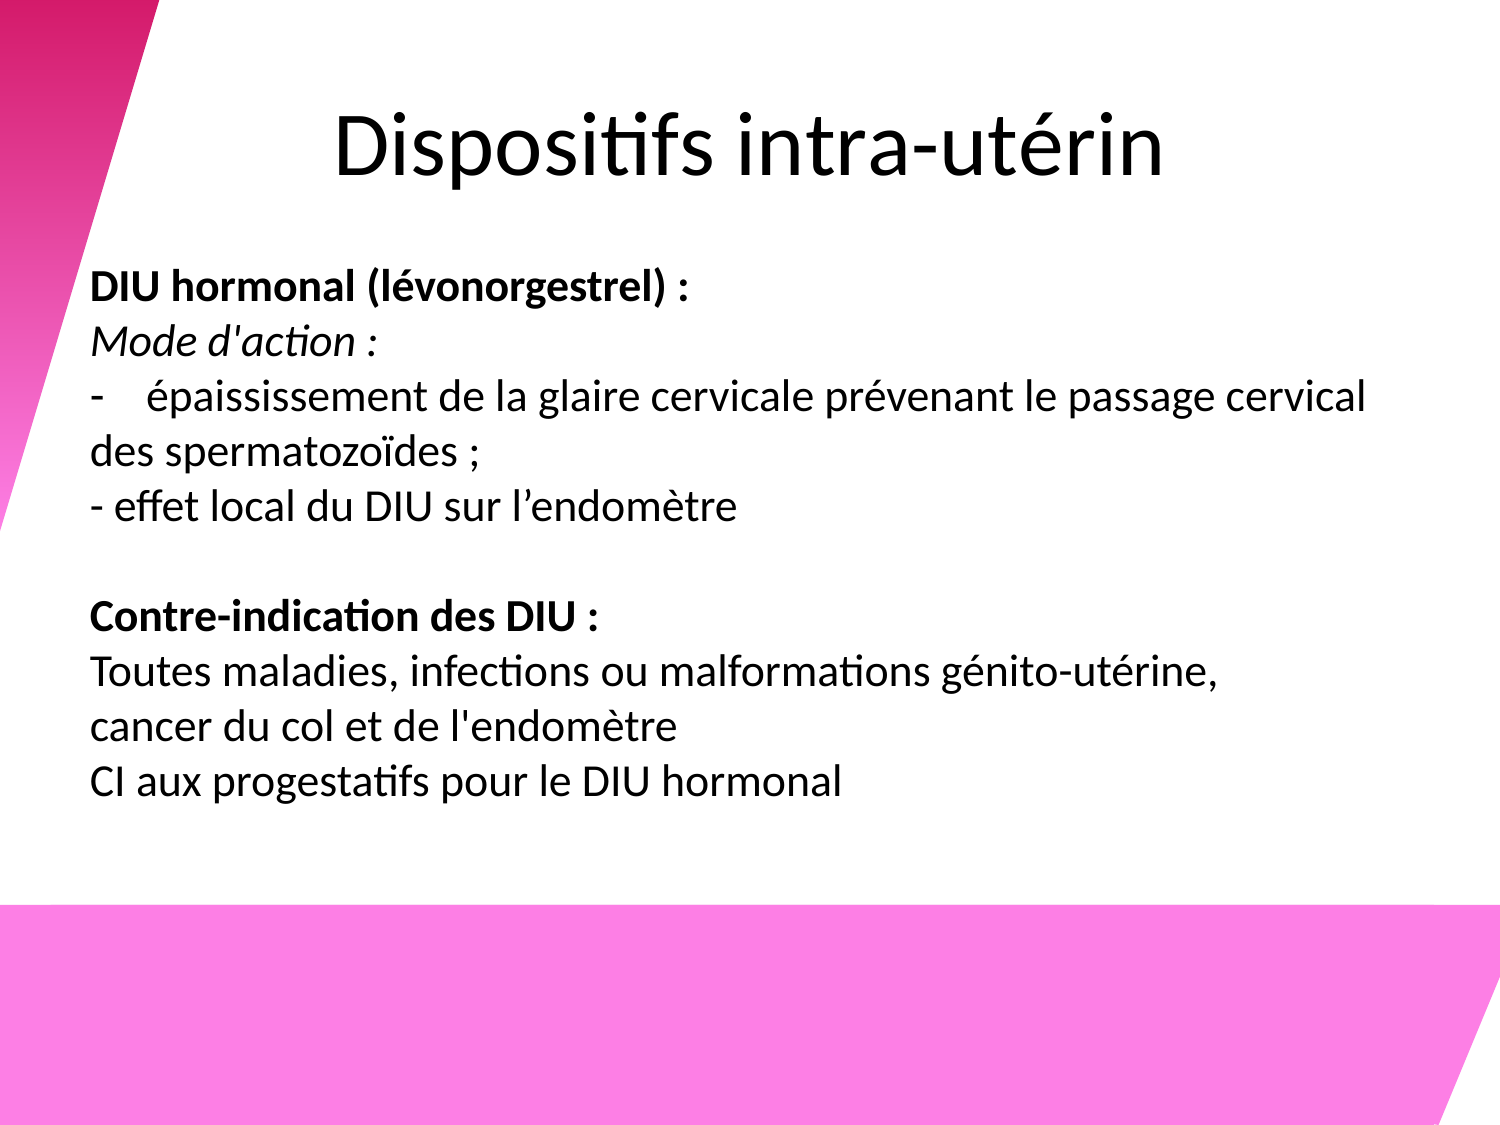

# Dispositifs intra-utérin
DIU hormonal (lévonorgestrel) :
Mode d'action :
épaississement de la glaire cervicale prévenant le passage cervical
des spermatozoïdes ;
- effet local du DIU sur l’endomètre
Contre-indication des DIU :
Toutes maladies, infections ou malformations génito-utérine,
cancer du col et de l'endomètre
CI aux progestatifs pour le DIU hormonal
Il n’y a pas de différence significative d’efficacité contraceptive entre un DIU au cuivre et le DIU au levonorgestrel.